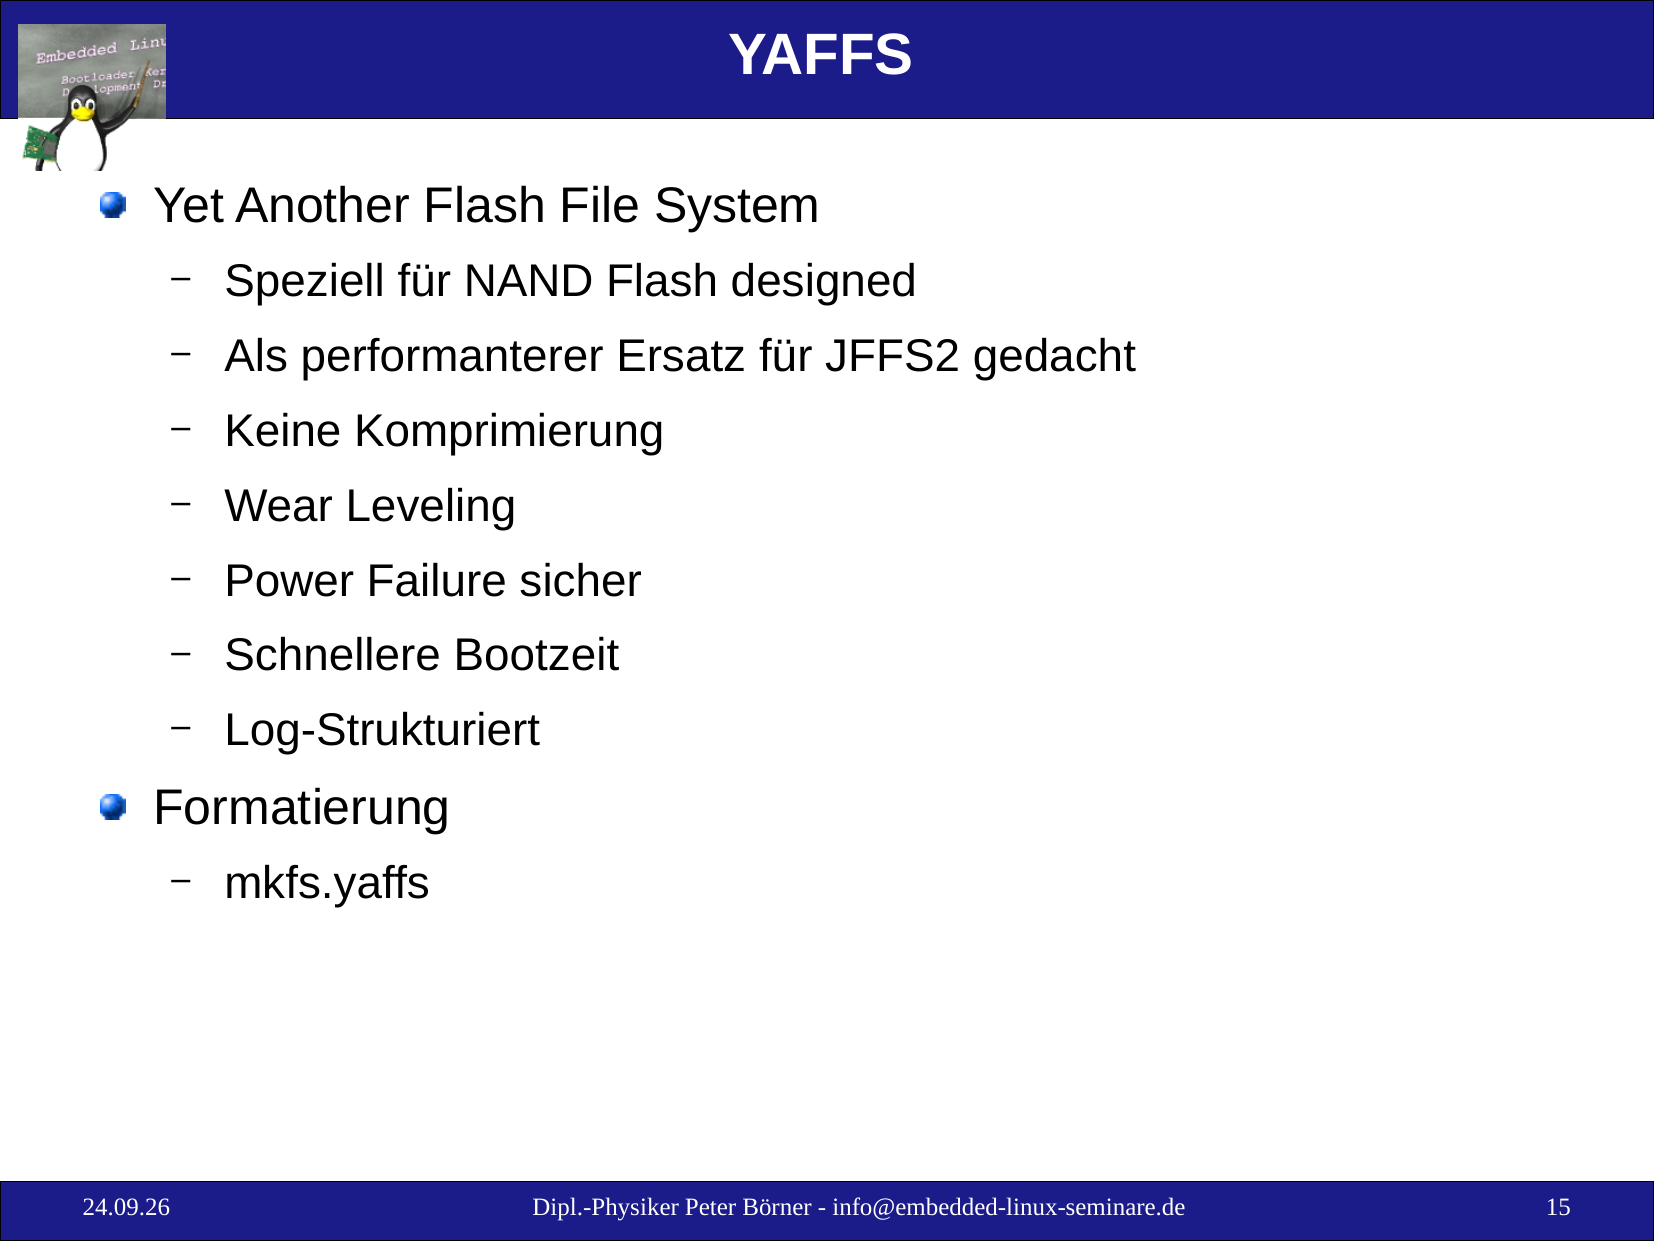

# YAFFS
Yet Another Flash File System
Speziell für NAND Flash designed
Als performanterer Ersatz für JFFS2 gedacht
Keine Komprimierung
Wear Leveling
Power Failure sicher
Schnellere Bootzeit
Log-Strukturiert
Formatierung
mkfs.yaffs
 Dipl.-Physiker Peter Börner - info@embedded-linux-seminare.de
15